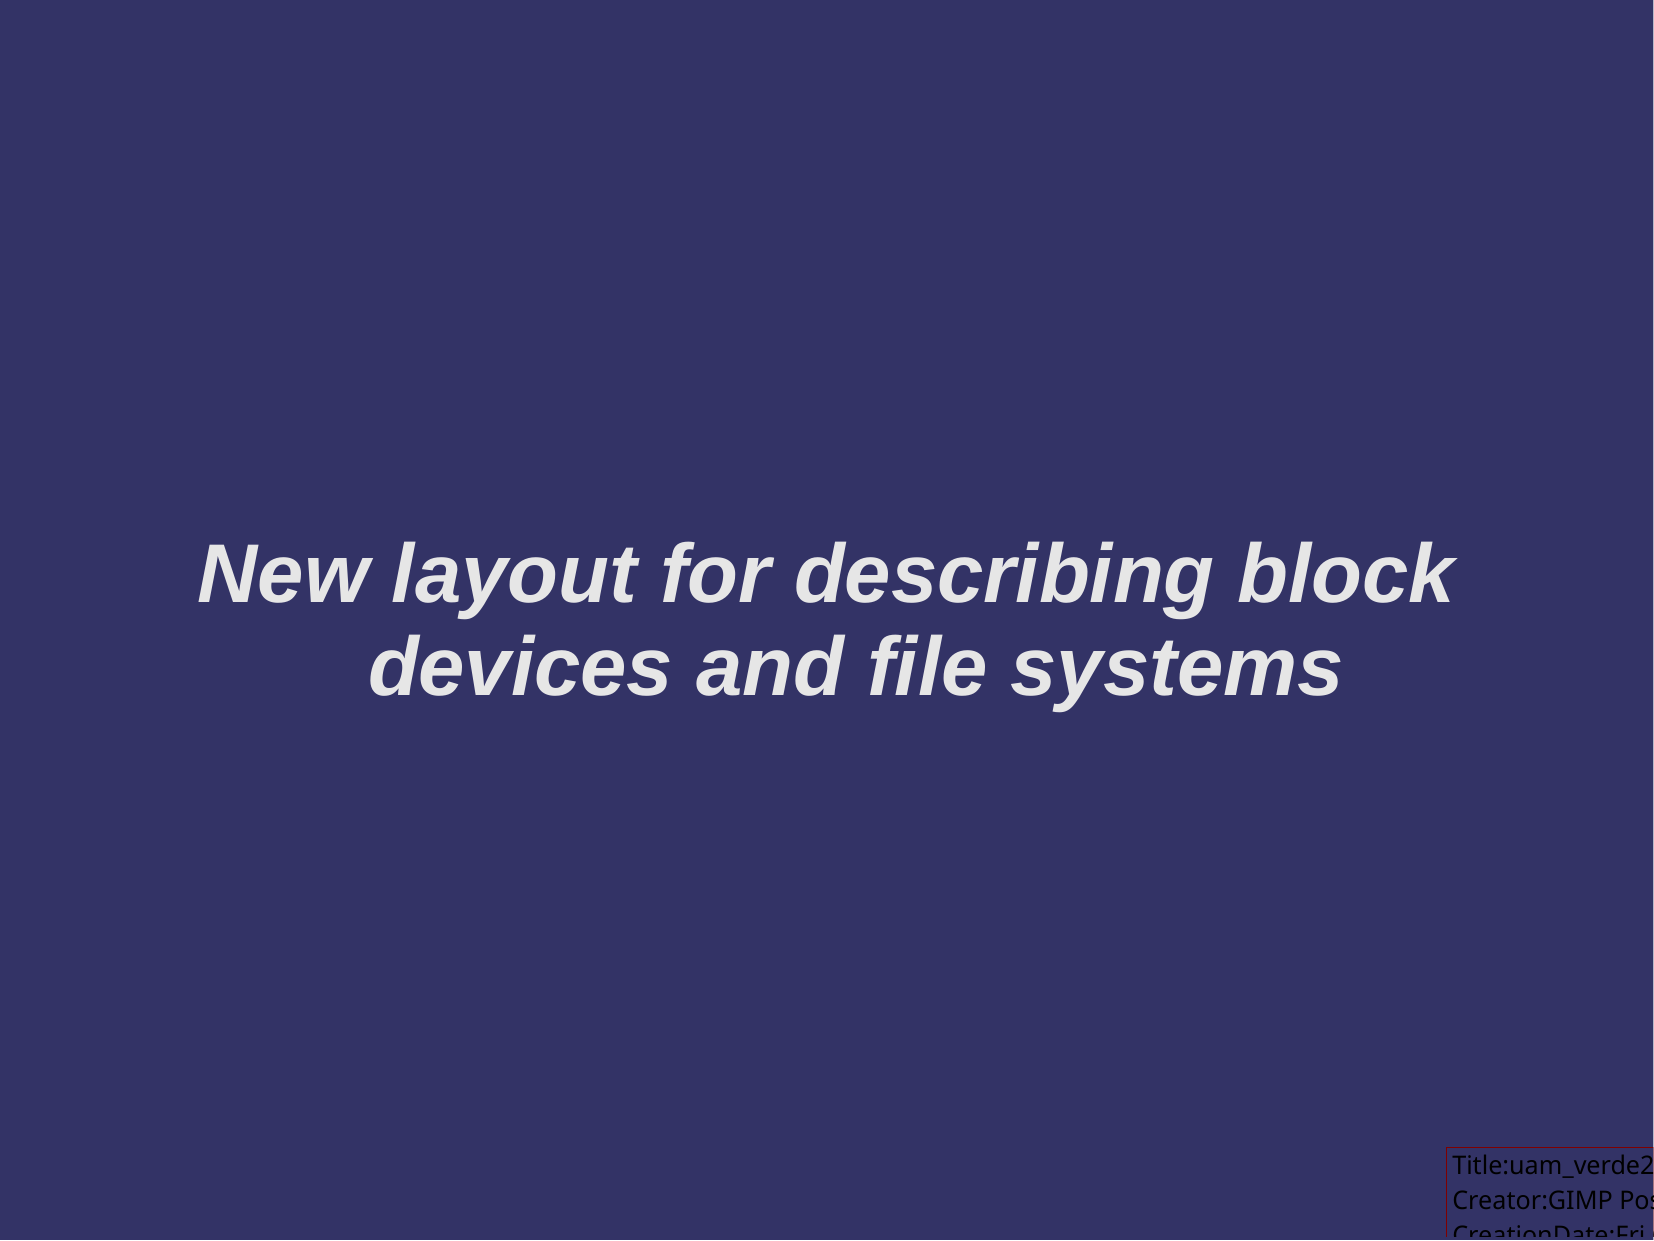

# New layout for describing block devices and file systems